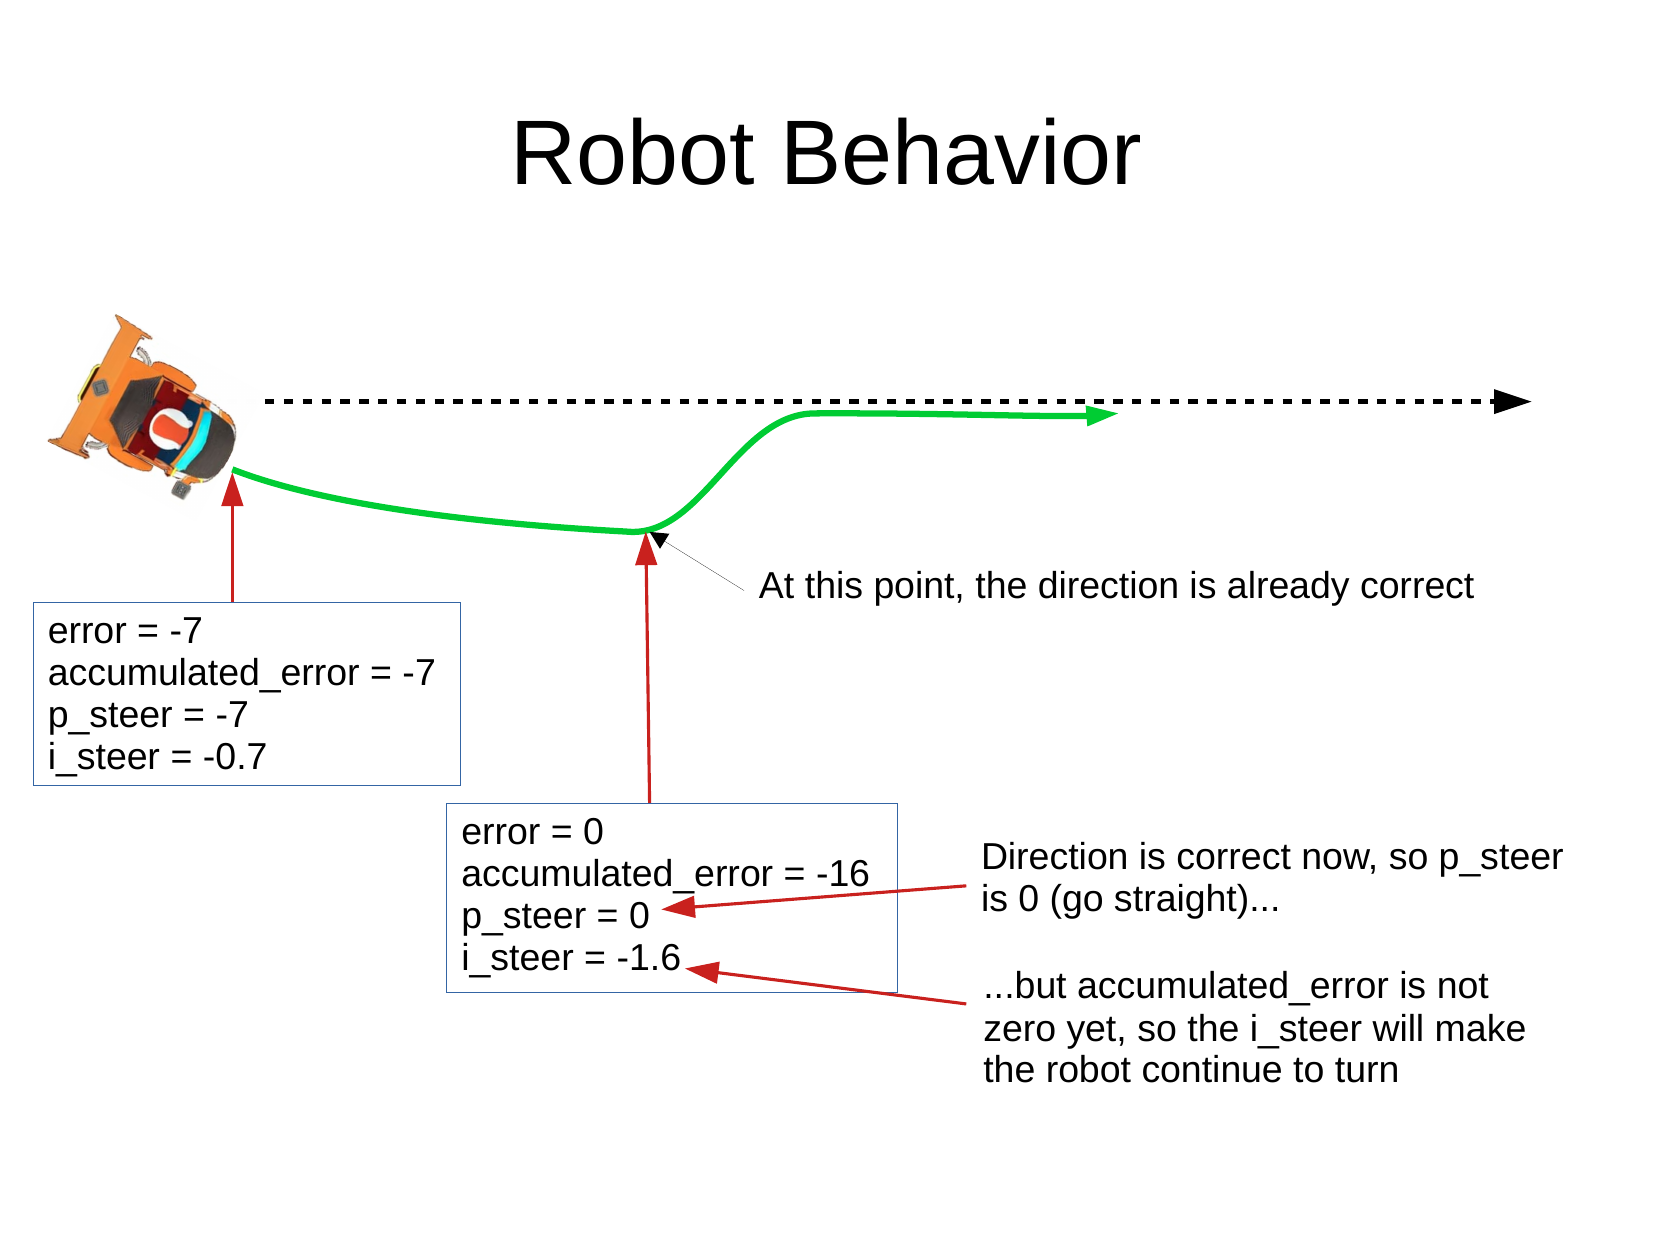

# Robot Behavior
At this point, the direction is already correct
error = -7
accumulated_error = -7
p_steer = -7
i_steer = -0.7
error = 0
accumulated_error = -16
p_steer = 0
i_steer = -1.6
Direction is correct now, so p_steer is 0 (go straight)...
...but accumulated_error is not zero yet, so the i_steer will make the robot continue to turn